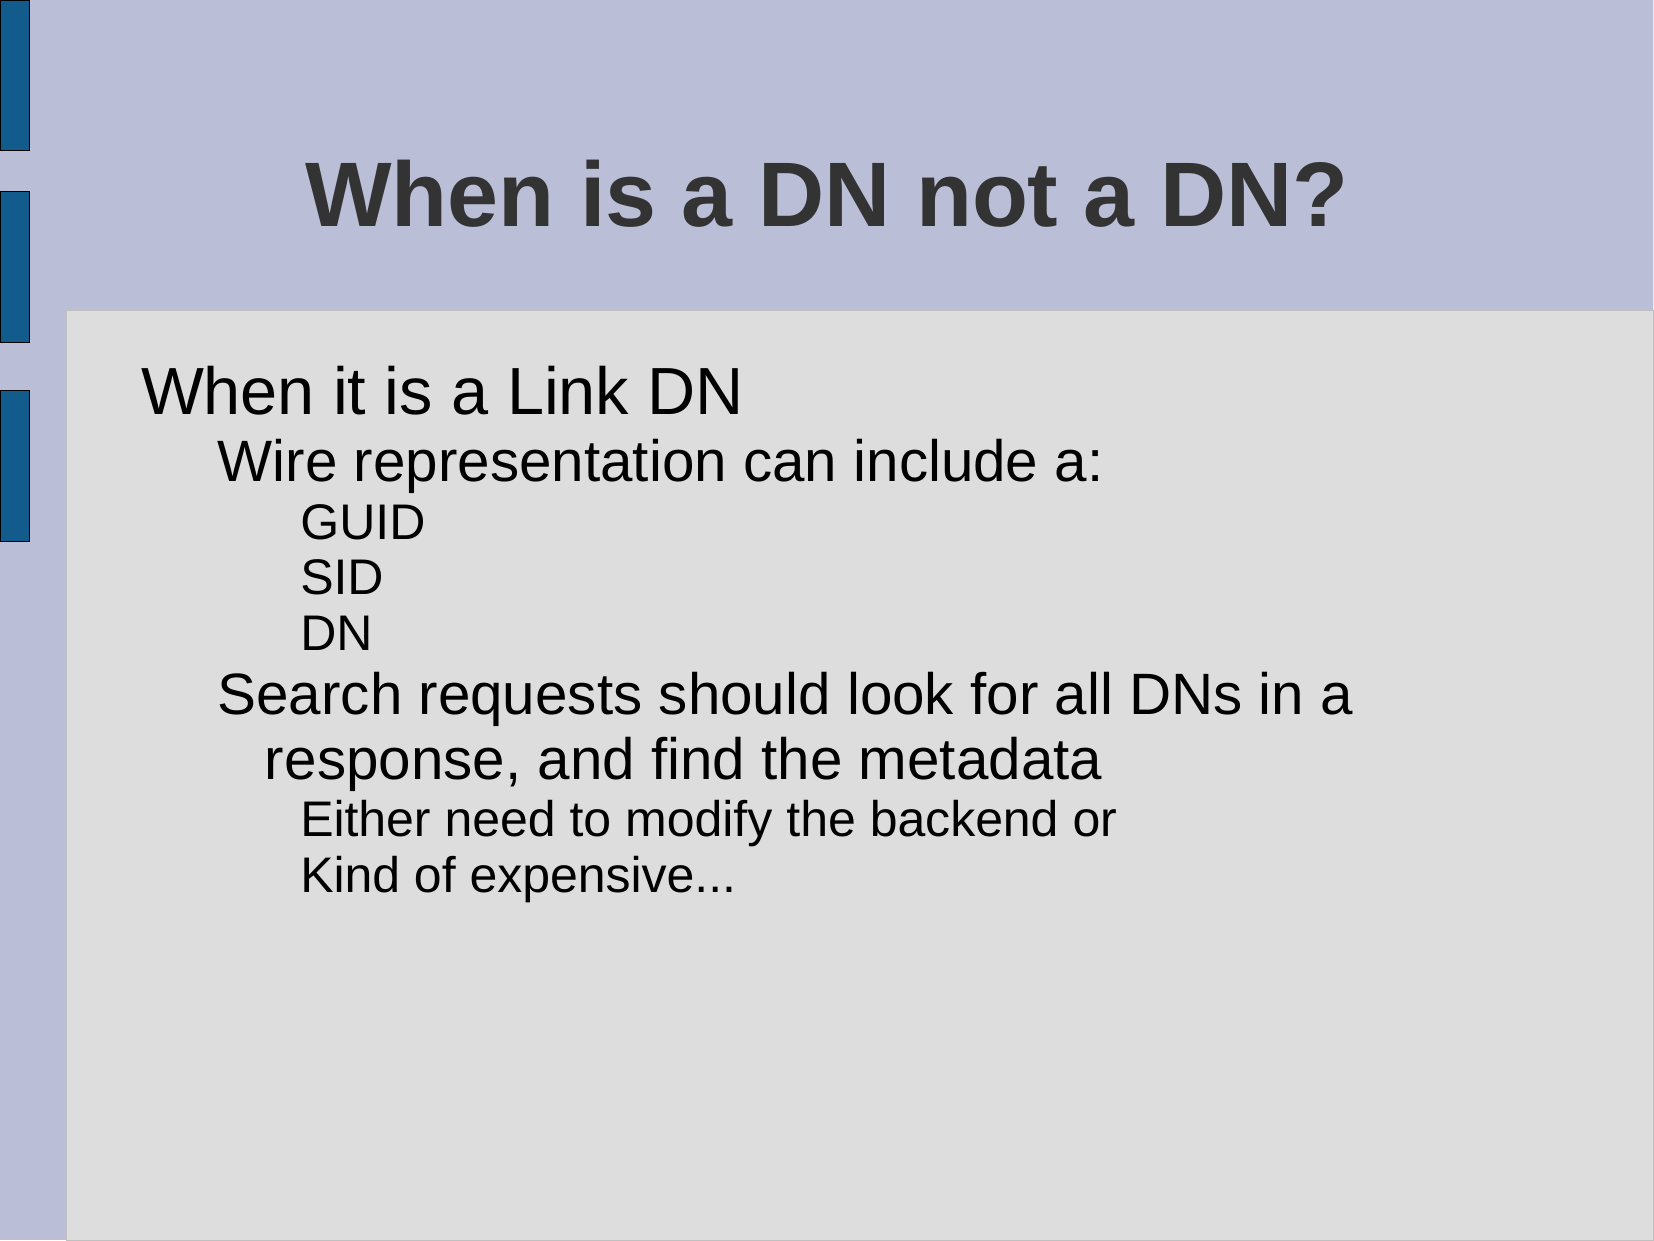

# When is a DN not a DN?
When it is a Link DN
Wire representation can include a:
GUID
SID
DN
Search requests should look for all DNs in a response, and find the metadata
Either need to modify the backend or
Kind of expensive...